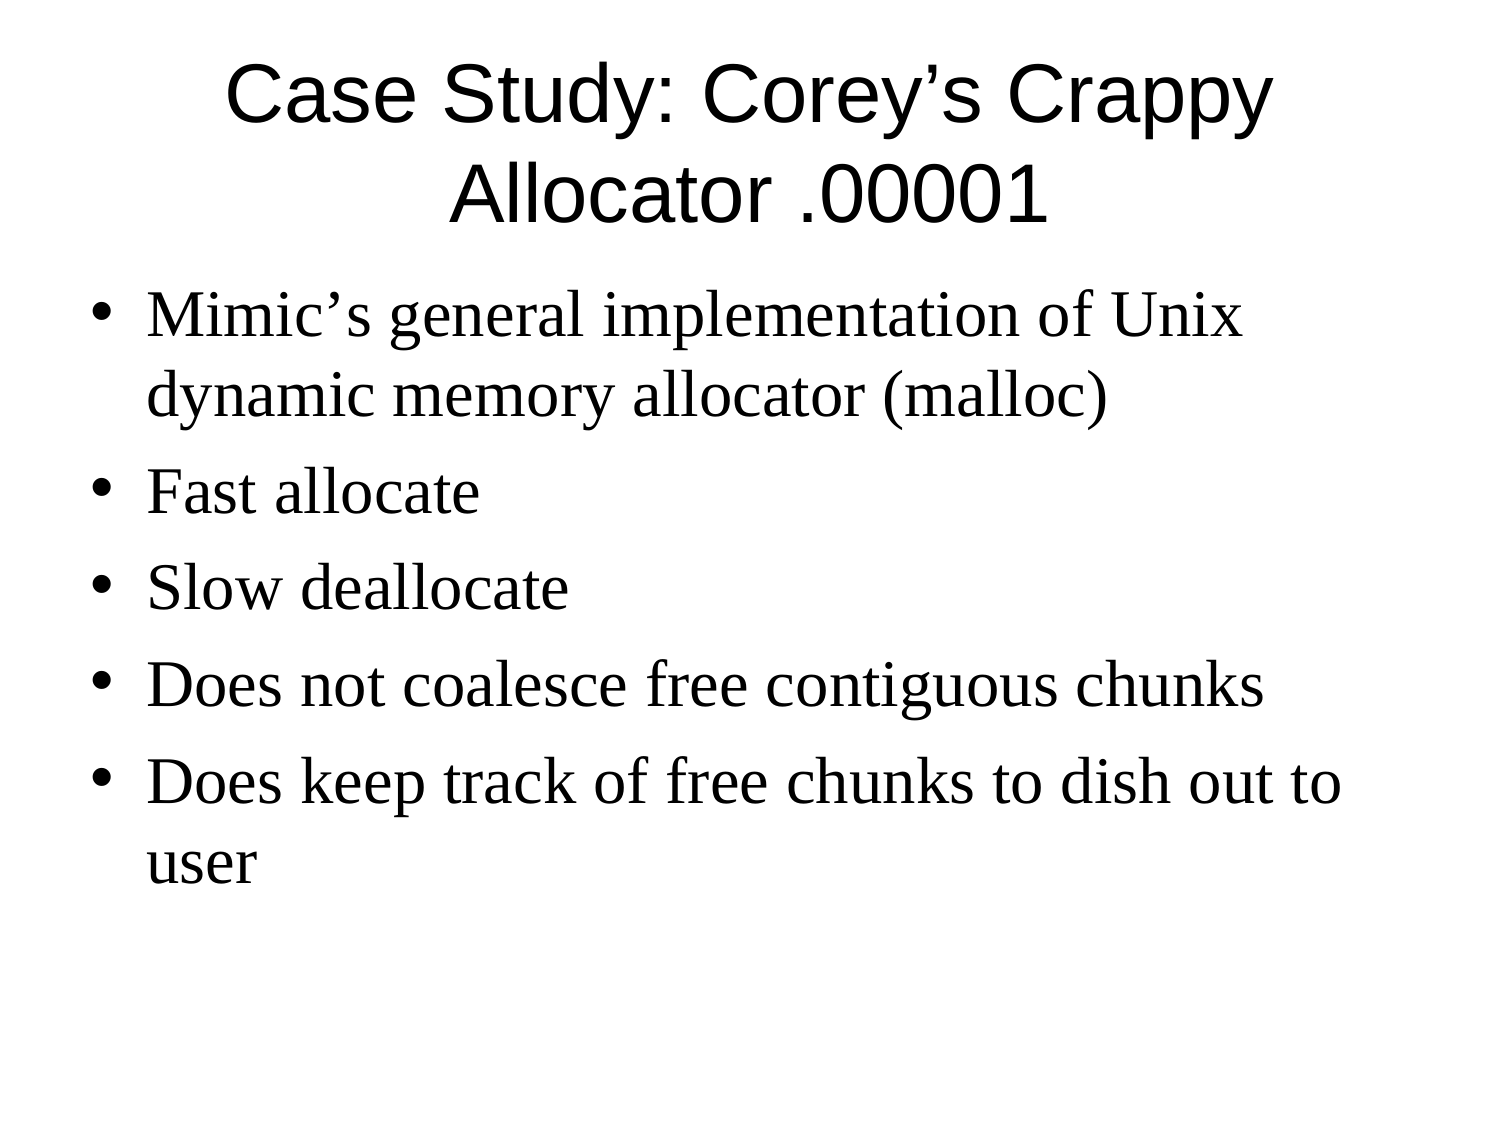

# Case Study: Corey’s Crappy Allocator .00001
Mimic’s general implementation of Unix dynamic memory allocator (malloc)
Fast allocate
Slow deallocate
Does not coalesce free contiguous chunks
Does keep track of free chunks to dish out to user